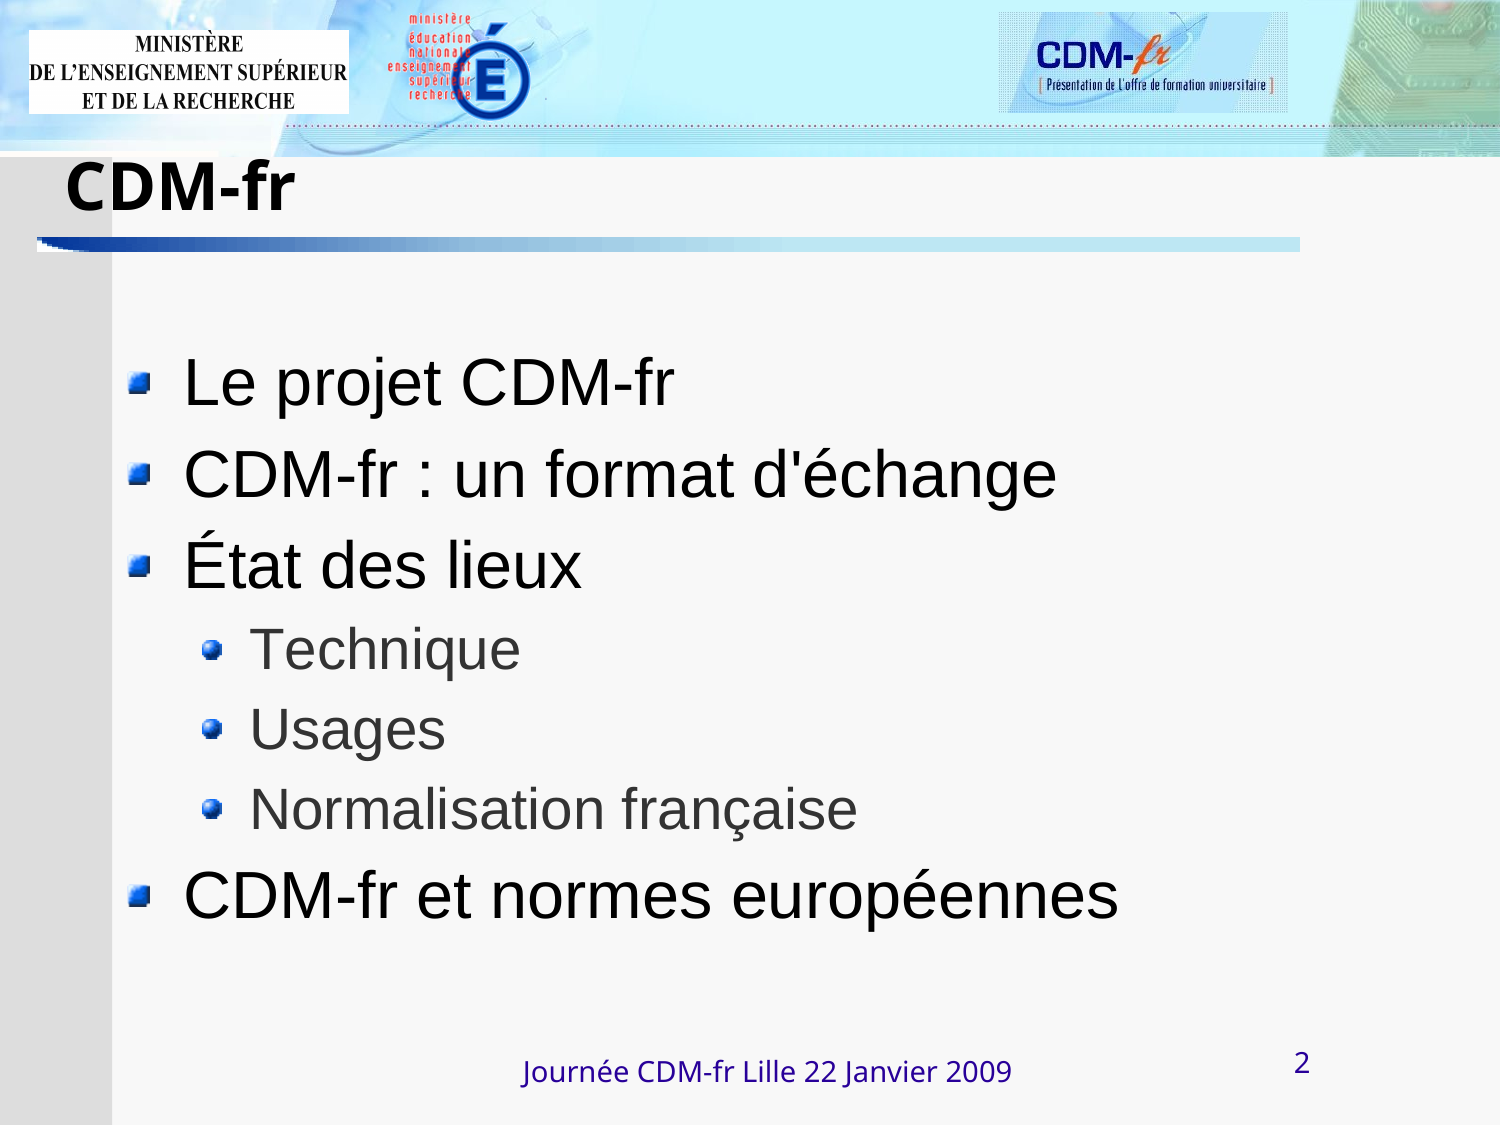

# CDM-fr
Le projet CDM-fr
CDM-fr : un format d'échange
État des lieux
Technique
Usages
Normalisation française
CDM-fr et normes européennes
2